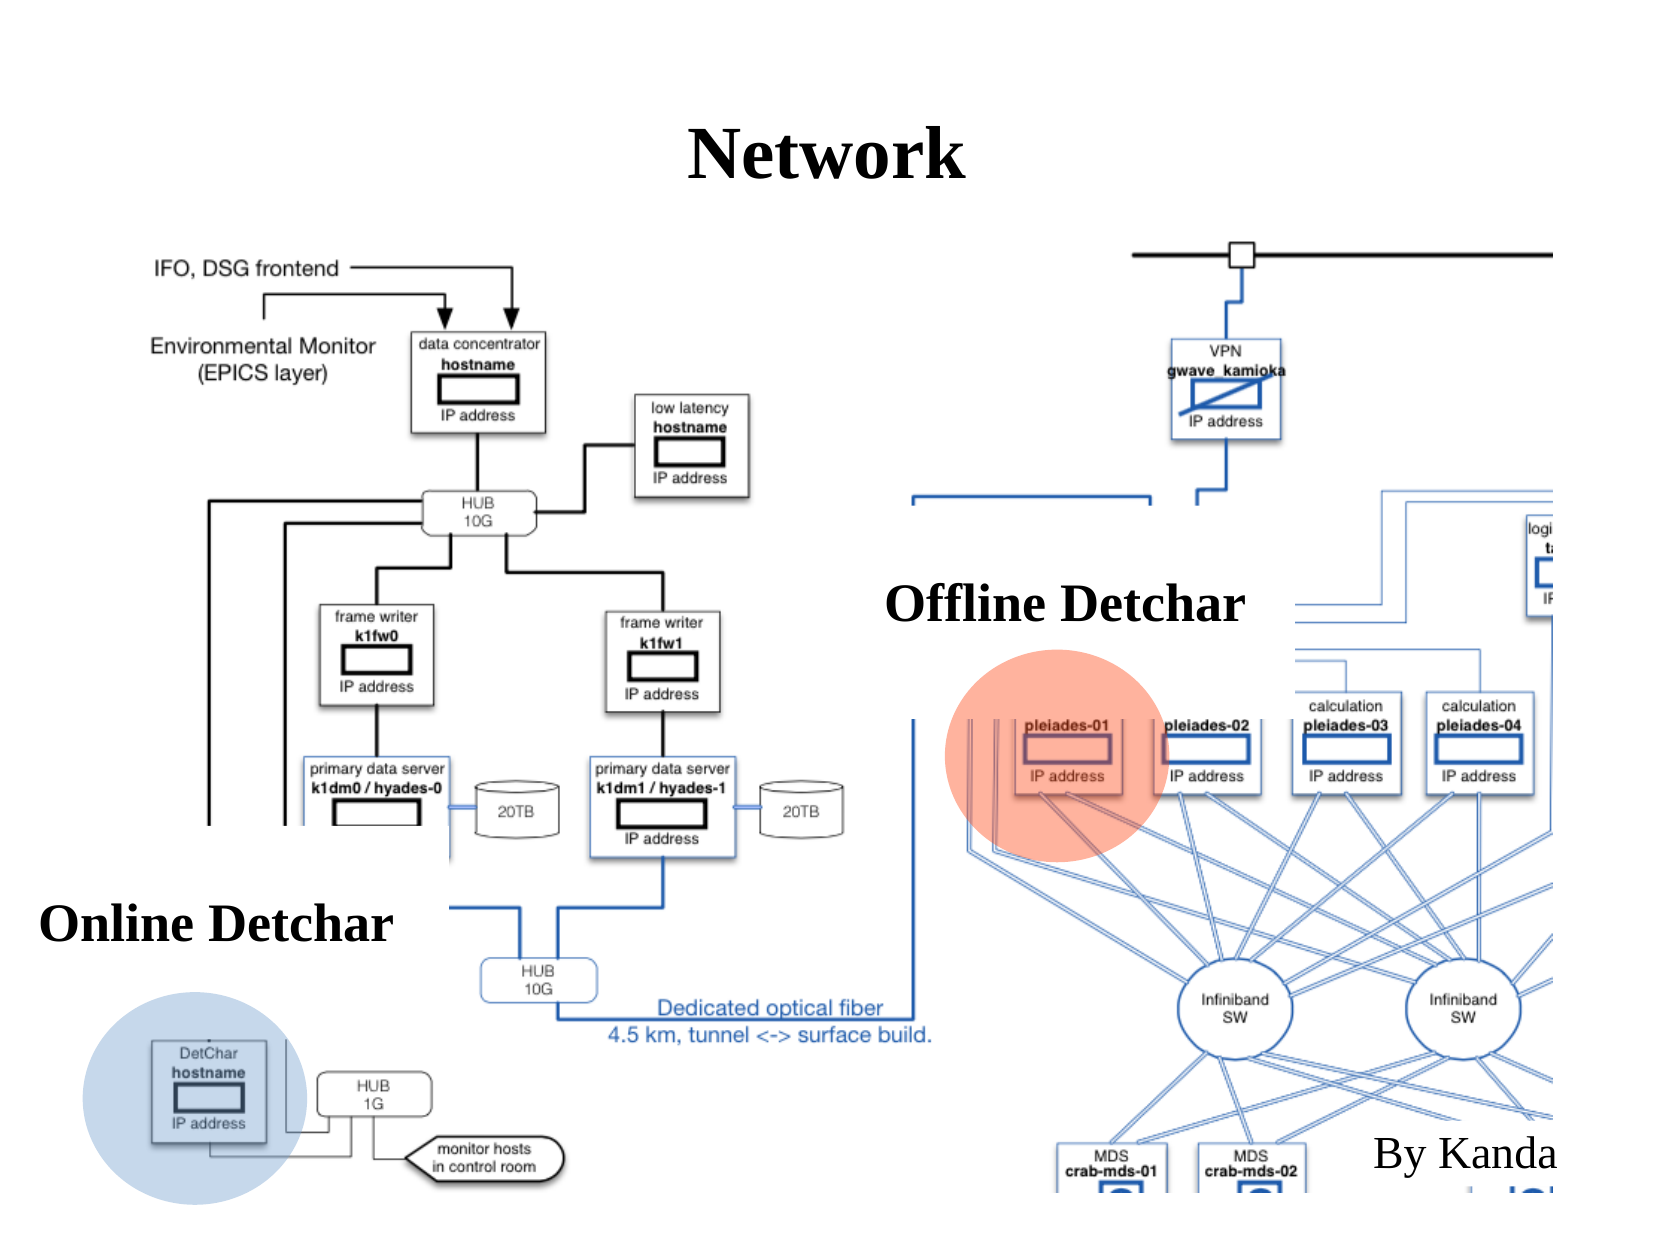

# Network
Offline Detchar
Online Detchar
By Kanda
4